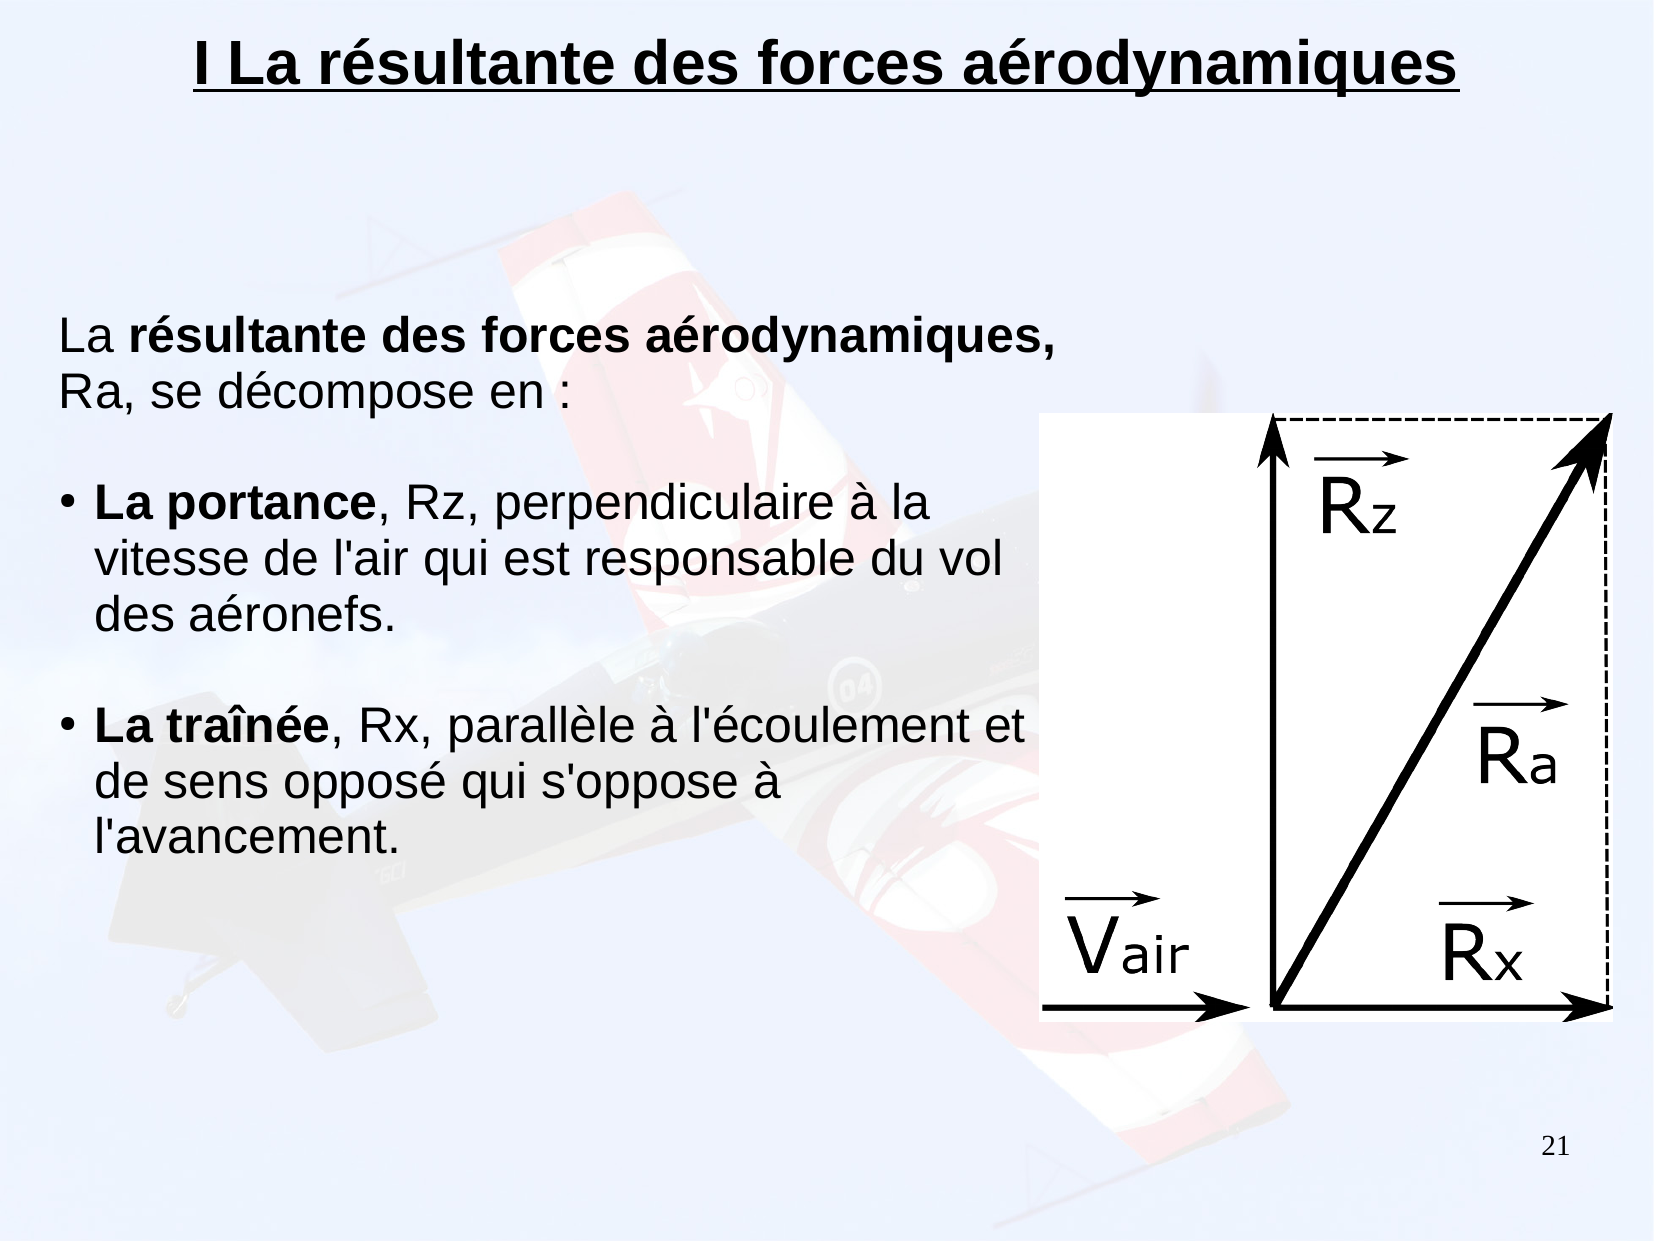

# I La résultante des forces aérodynamiques
La résultante des forces aérodynamiques, Ra, se décompose en :
La portance, Rz, perpendiculaire à la vitesse de l'air qui est responsable du vol des aéronefs.
La traînée, Rx, parallèle à l'écoulement et de sens opposé qui s'oppose à l'avancement.
21